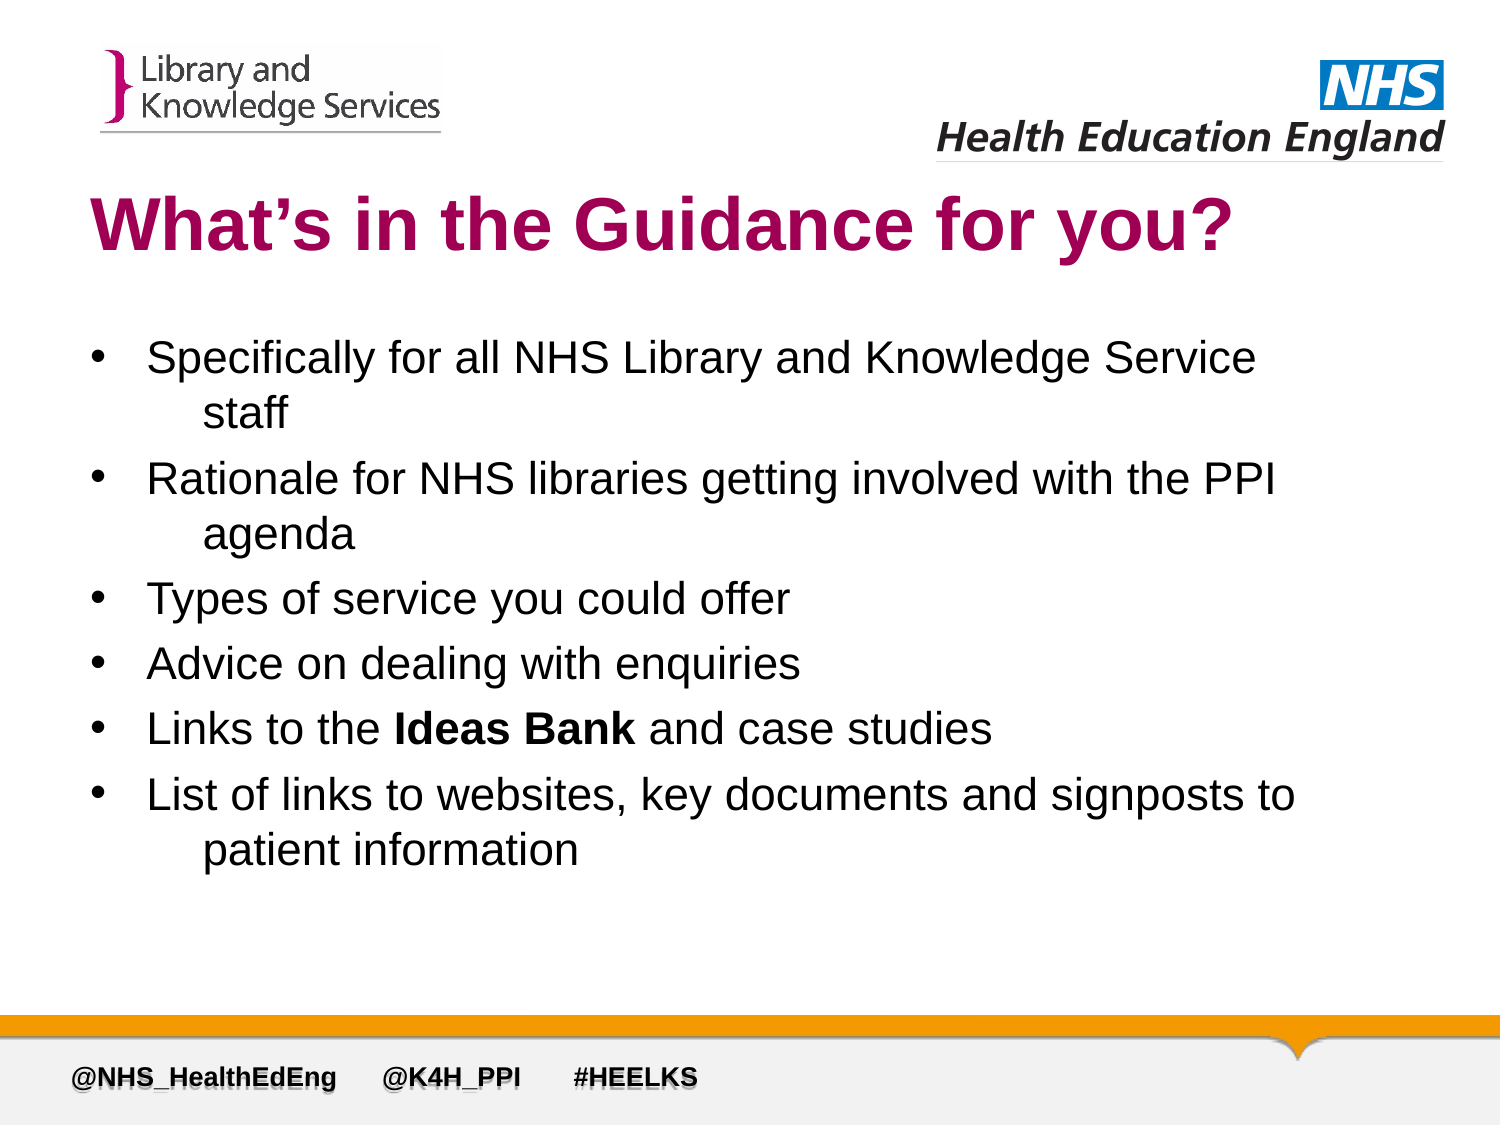

# What’s in the Guidance for you?
Specifically for all NHS Library and Knowledge Service staff
Rationale for NHS libraries getting involved with the PPI agenda
Types of service you could offer
Advice on dealing with enquiries
Links to the Ideas Bank and case studies
List of links to websites, key documents and signposts to patient information
@NHS_HealthEdEng @K4H_PPI #HEELKS